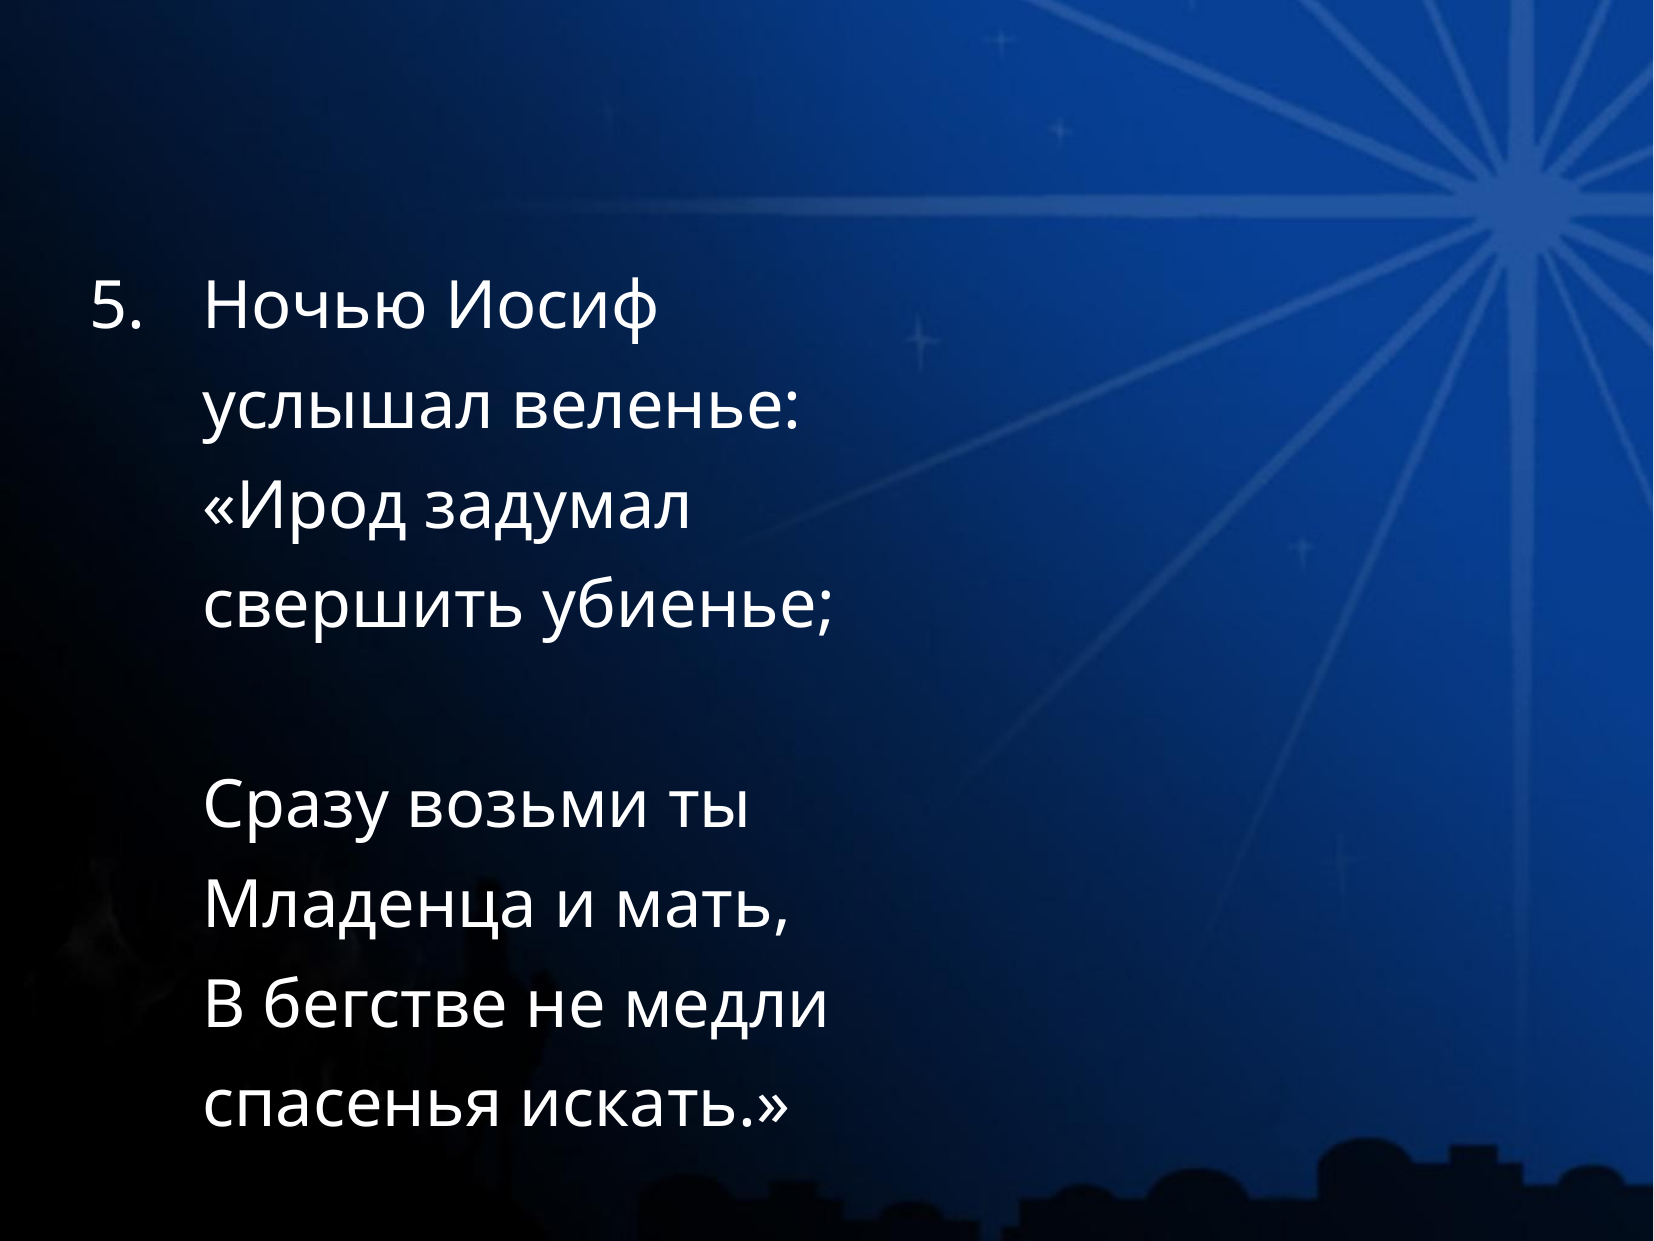

5.	Ночью Иосиф
	услышал веленье:
	«Ирод задумал
	свершить убиенье;
	Сразу возьми ты
	Младенца и мать,
	В бегстве не медли
	спасенья искать.»